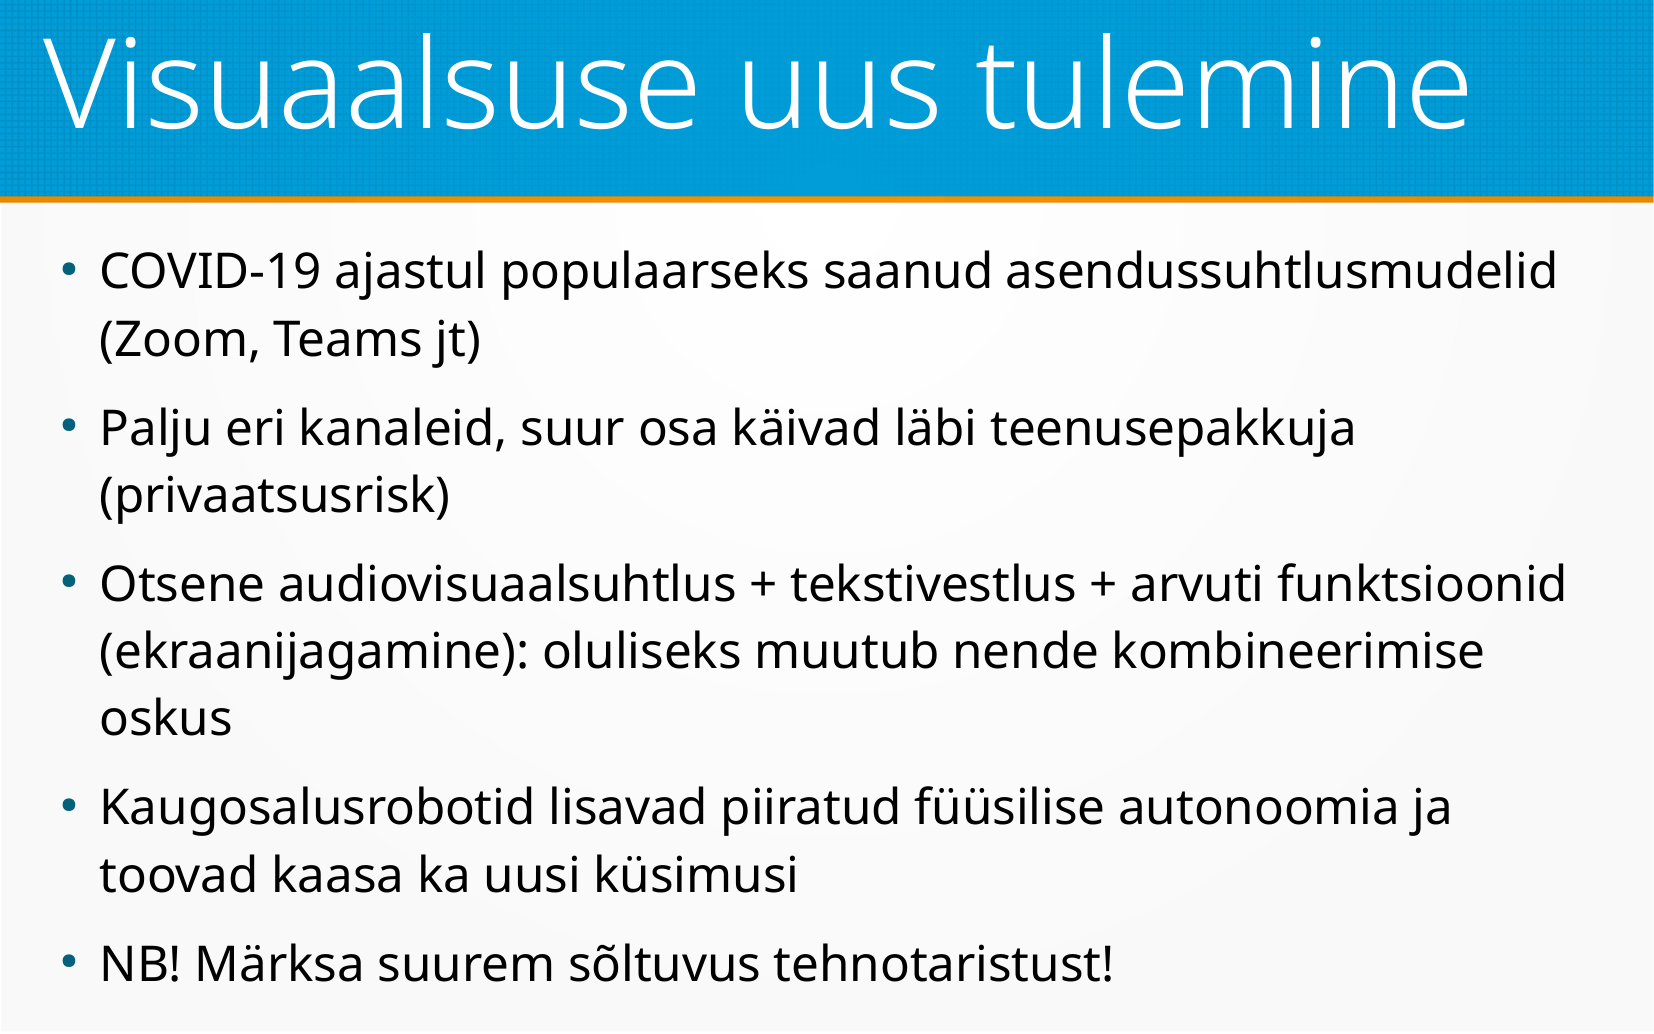

# Visuaalsuse uus tulemine
COVID-19 ajastul populaarseks saanud asendussuhtlusmudelid (Zoom, Teams jt)
Palju eri kanaleid, suur osa käivad läbi teenusepakkuja (privaatsusrisk)
Otsene audiovisuaalsuhtlus + tekstivestlus + arvuti funktsioonid (ekraanijagamine): oluliseks muutub nende kombineerimise oskus
Kaugosalusrobotid lisavad piiratud füüsilise autonoomia ja toovad kaasa ka uusi küsimusi
NB! Märksa suurem sõltuvus tehnotaristust!